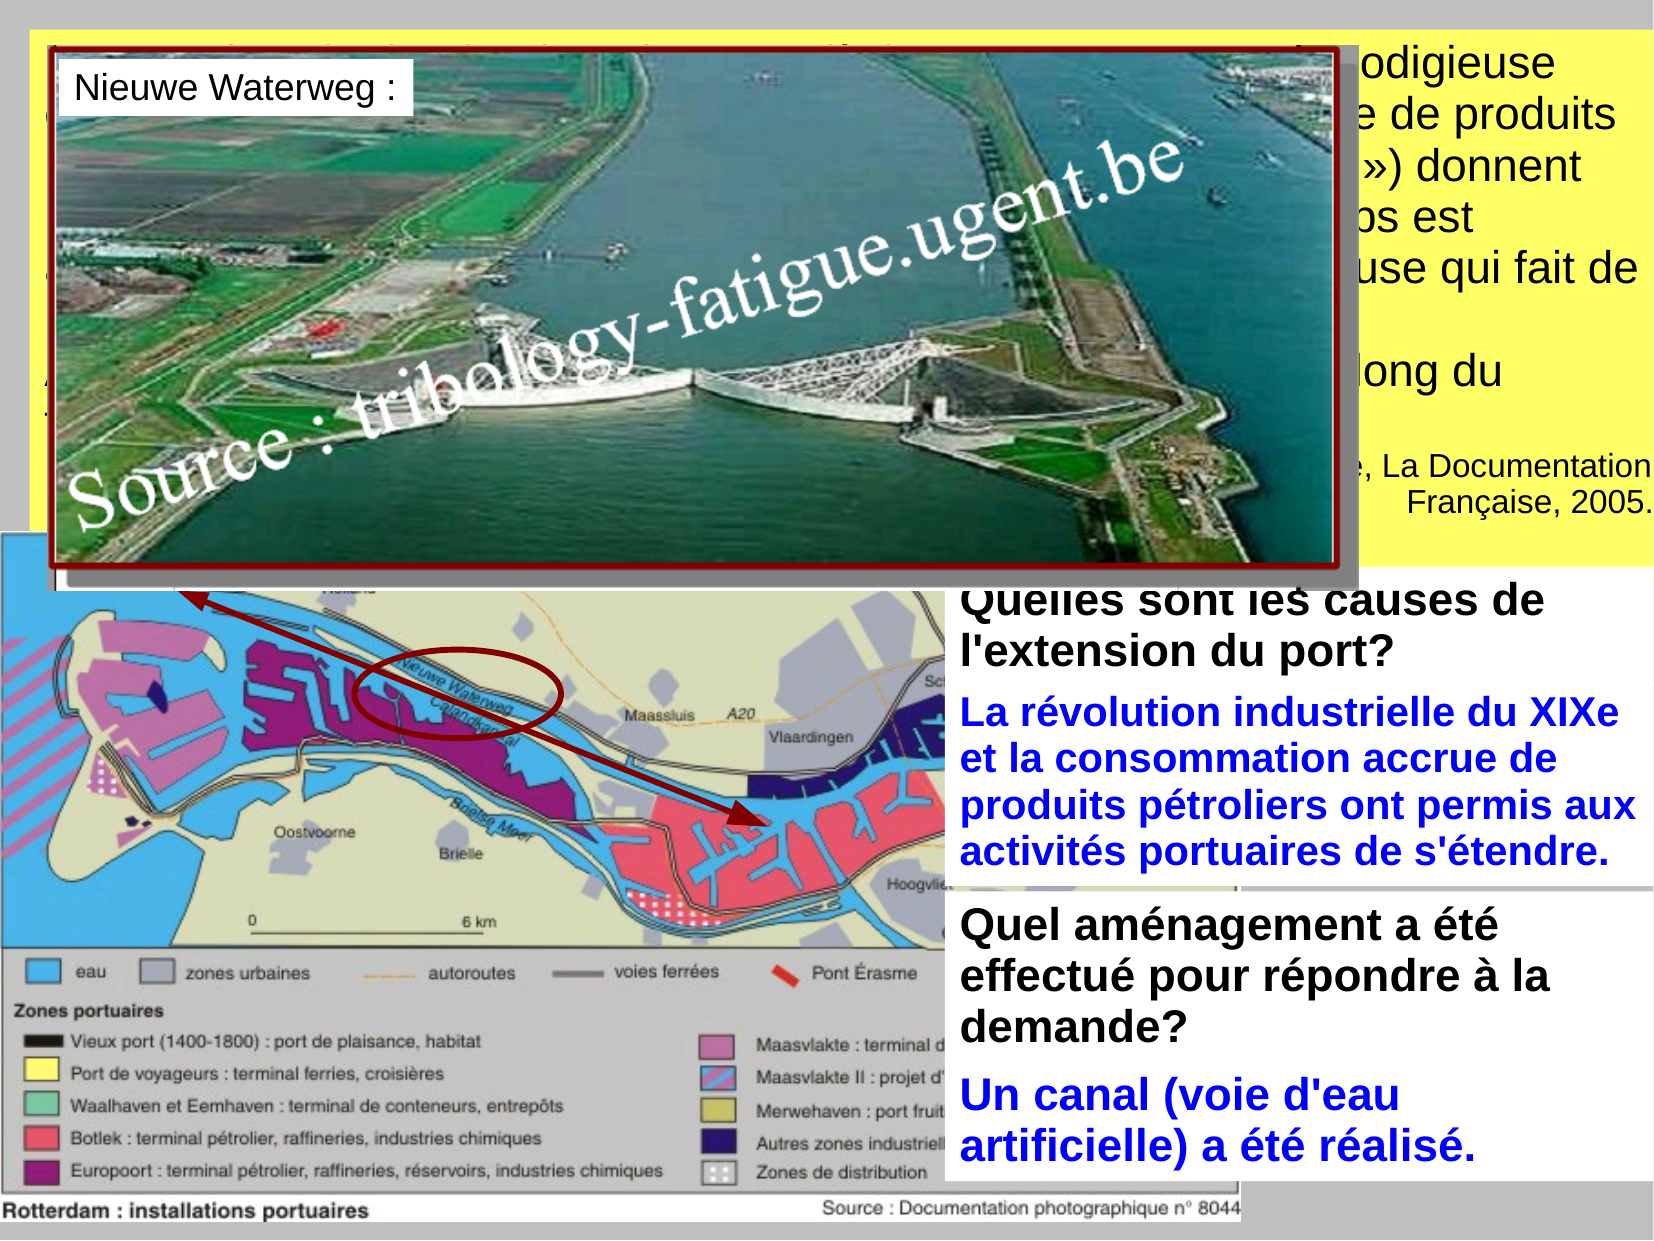

« C'est dans le dernier tiers du XIXe siècle que commence sa prodigieuse extension : la révolution industrielle, puis la consommation accrue de produits pétroliers (on appelle Rotterdam « la station -service de l'Europe ») donnent les impulsions nécessaires à son développement. En même temps est aménagée la Nieuwe Waterweg, voie d'accès artificielle sans écluse qui fait de Rotterdam le port techniquement le plus avancé du delta.
A partir de 1920 et surtout après 1945, l'extension se poursuit le long du fleuve. »
D'après Nicolas Beaupré, Le Rhin, une géohistoire, Documentation photographique, La Documentation Française, 2005.
Nieuwe Waterweg :
Quelles sont les causes de l'extension du port?
La révolution industrielle du XIXe et la consommation accrue de produits pétroliers ont permis aux activités portuaires de s'étendre.
Quel aménagement a été effectué pour répondre à la demande?
Un canal (voie d'eau artificielle) a été réalisé.